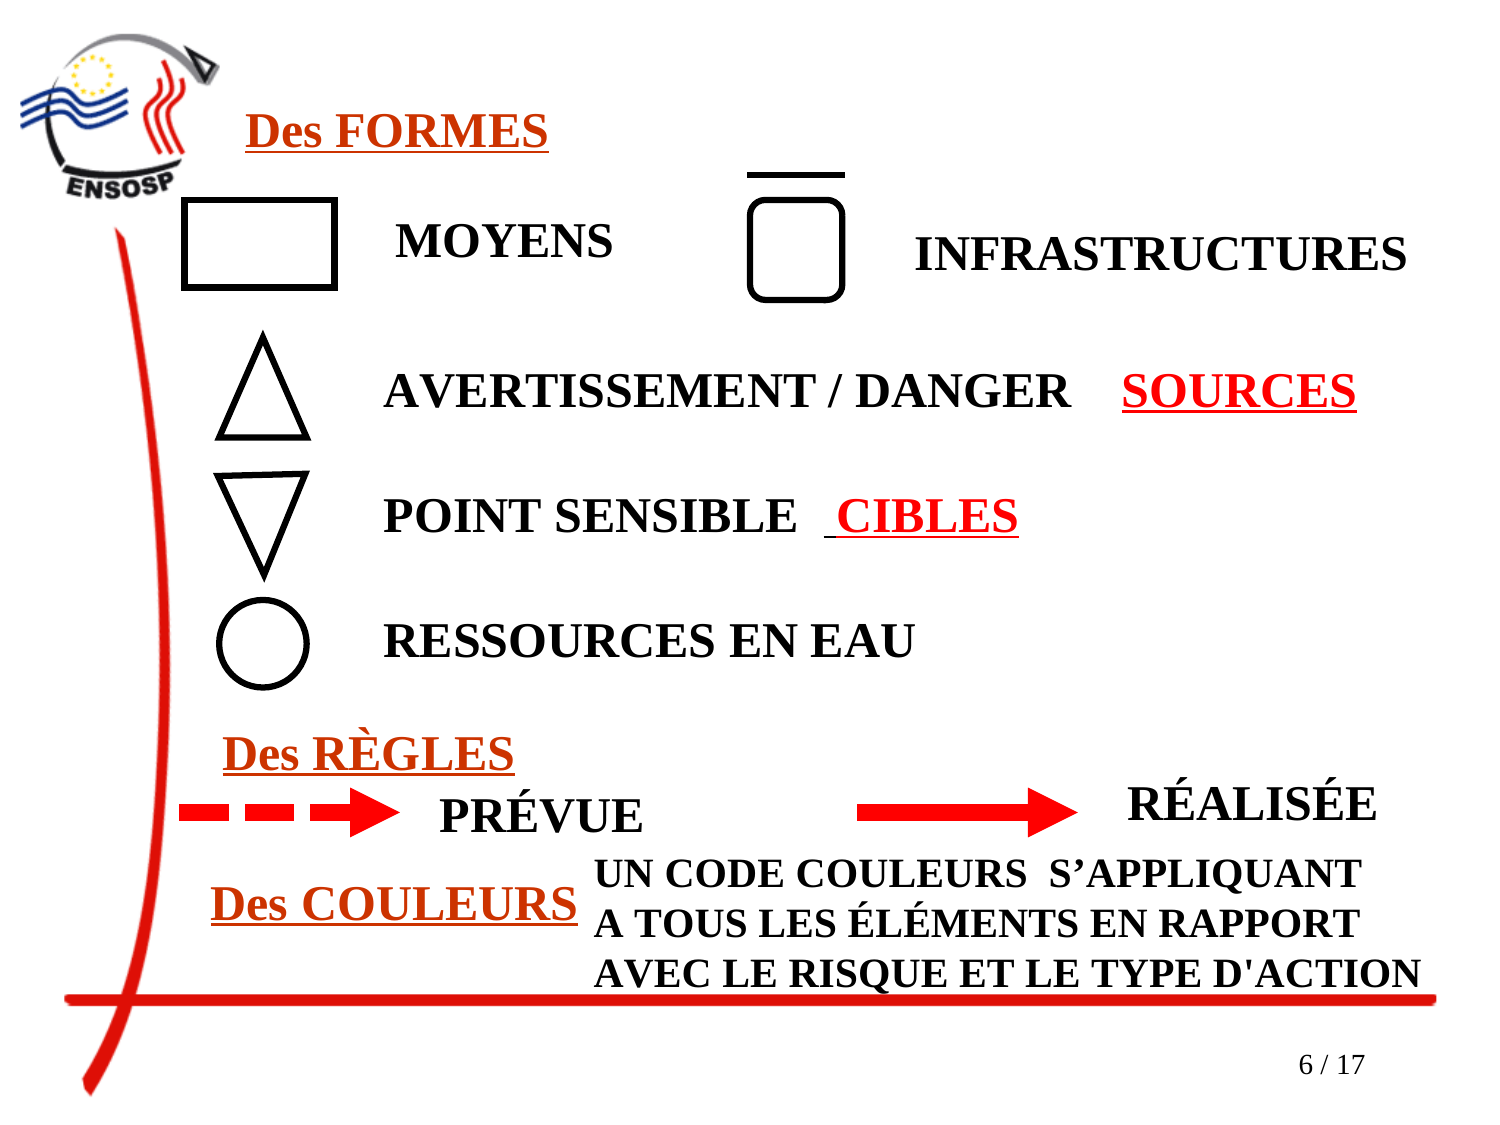

Des FORMES
MOYENS
INFRASTRUCTURES
AVERTISSEMENT / DANGER SOURCES
POINT SENSIBLE CIBLES
RESSOURCES EN EAU
Des RÈGLES
RÉALISÉE
PRÉVUE
UN CODE COULEURS S’APPLIQUANT
A TOUS LES ÉLÉMENTS EN RAPPORT
AVEC LE RISQUE ET LE TYPE D'ACTION
Des COULEURS
6